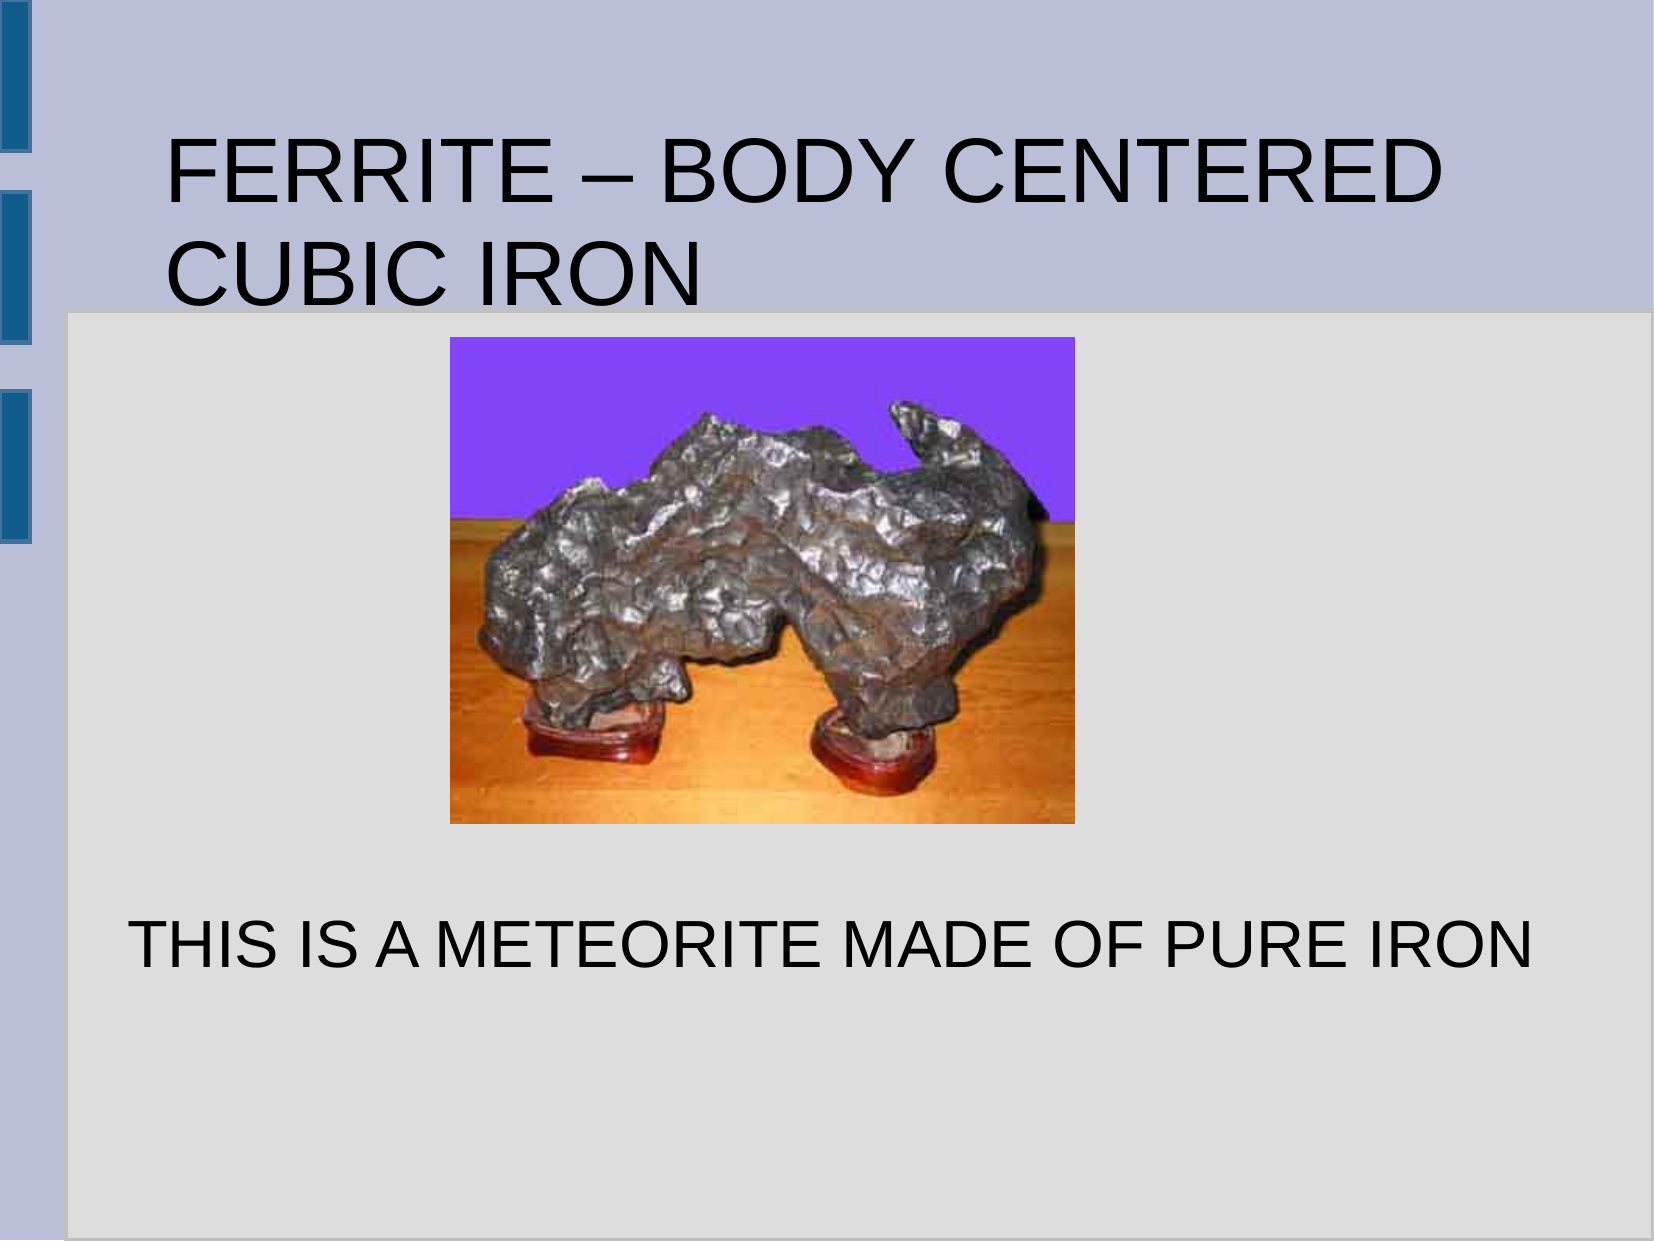

FERRITE – BODY CENTERED CUBIC IRON
THIS IS A METEORITE MADE OF PURE IRON